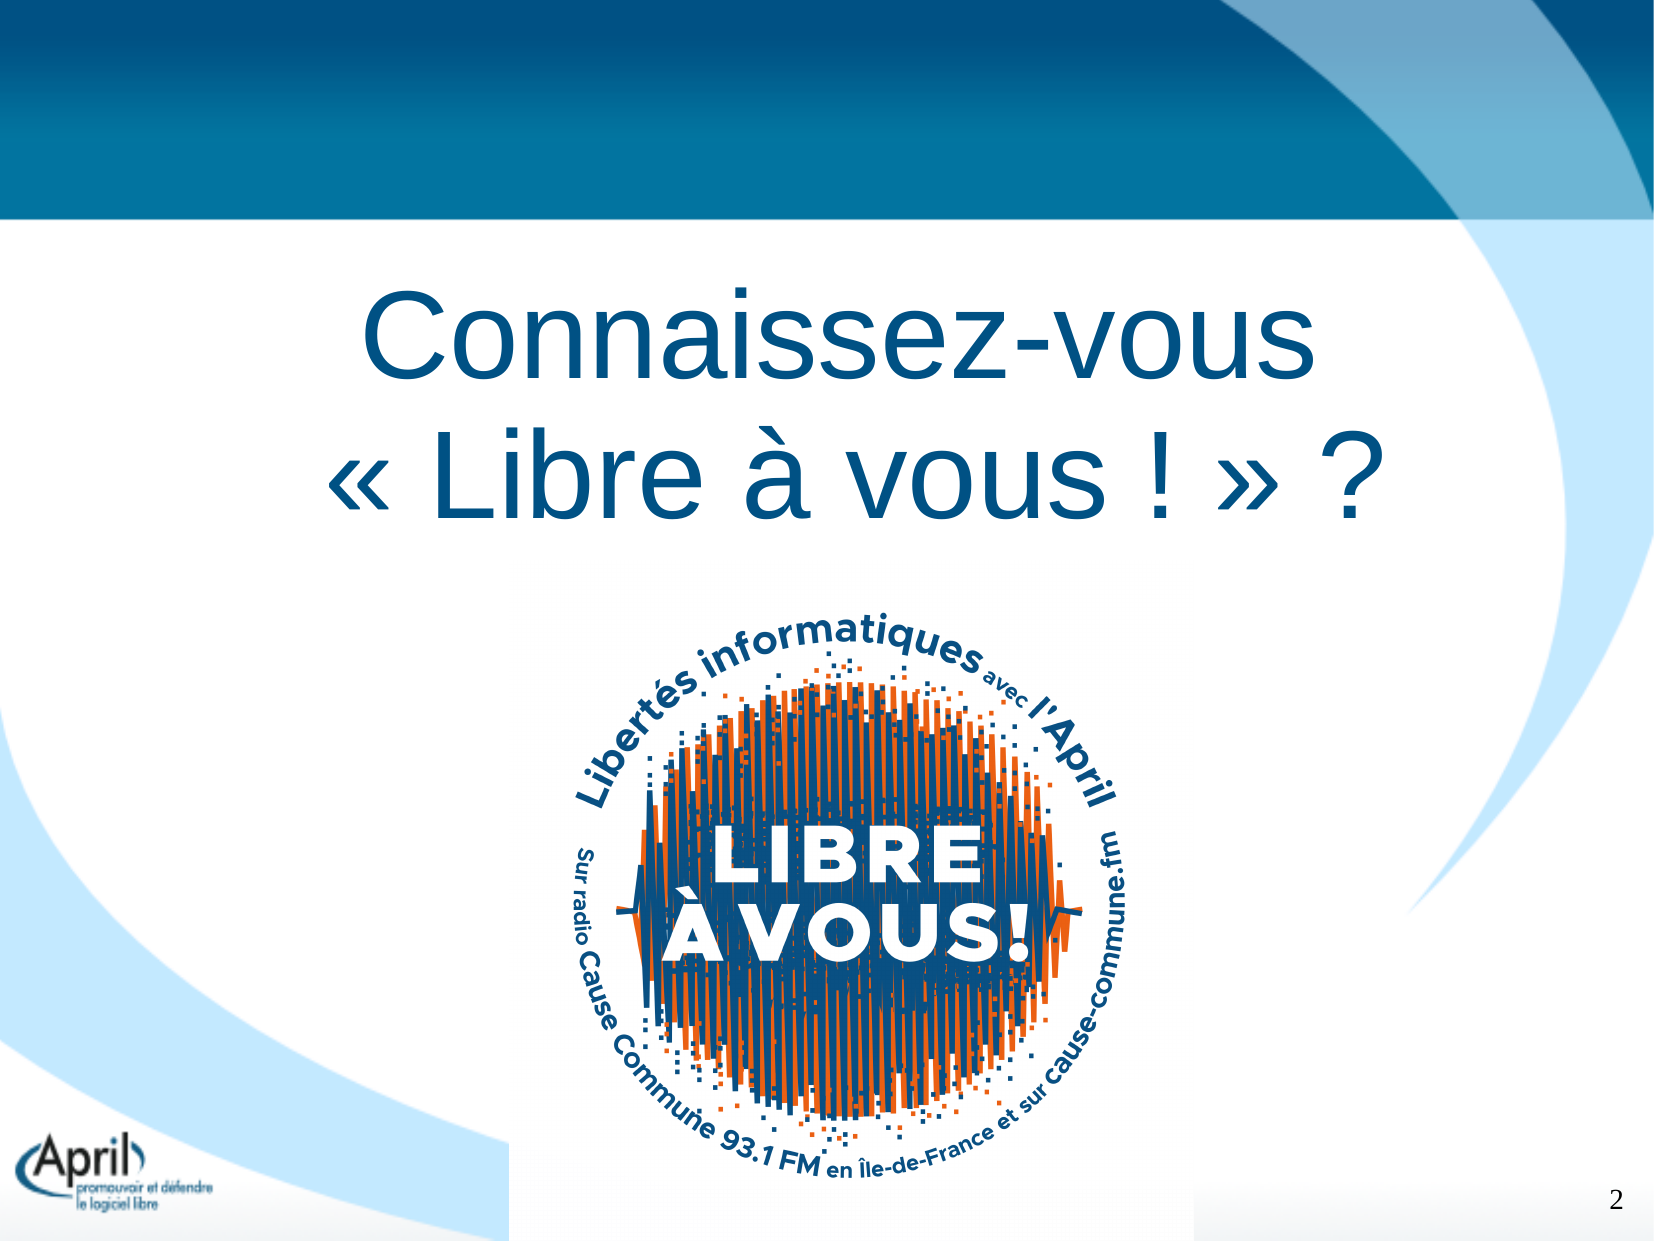

#
Connaissez-vous
« Libre à vous ! » ?
2